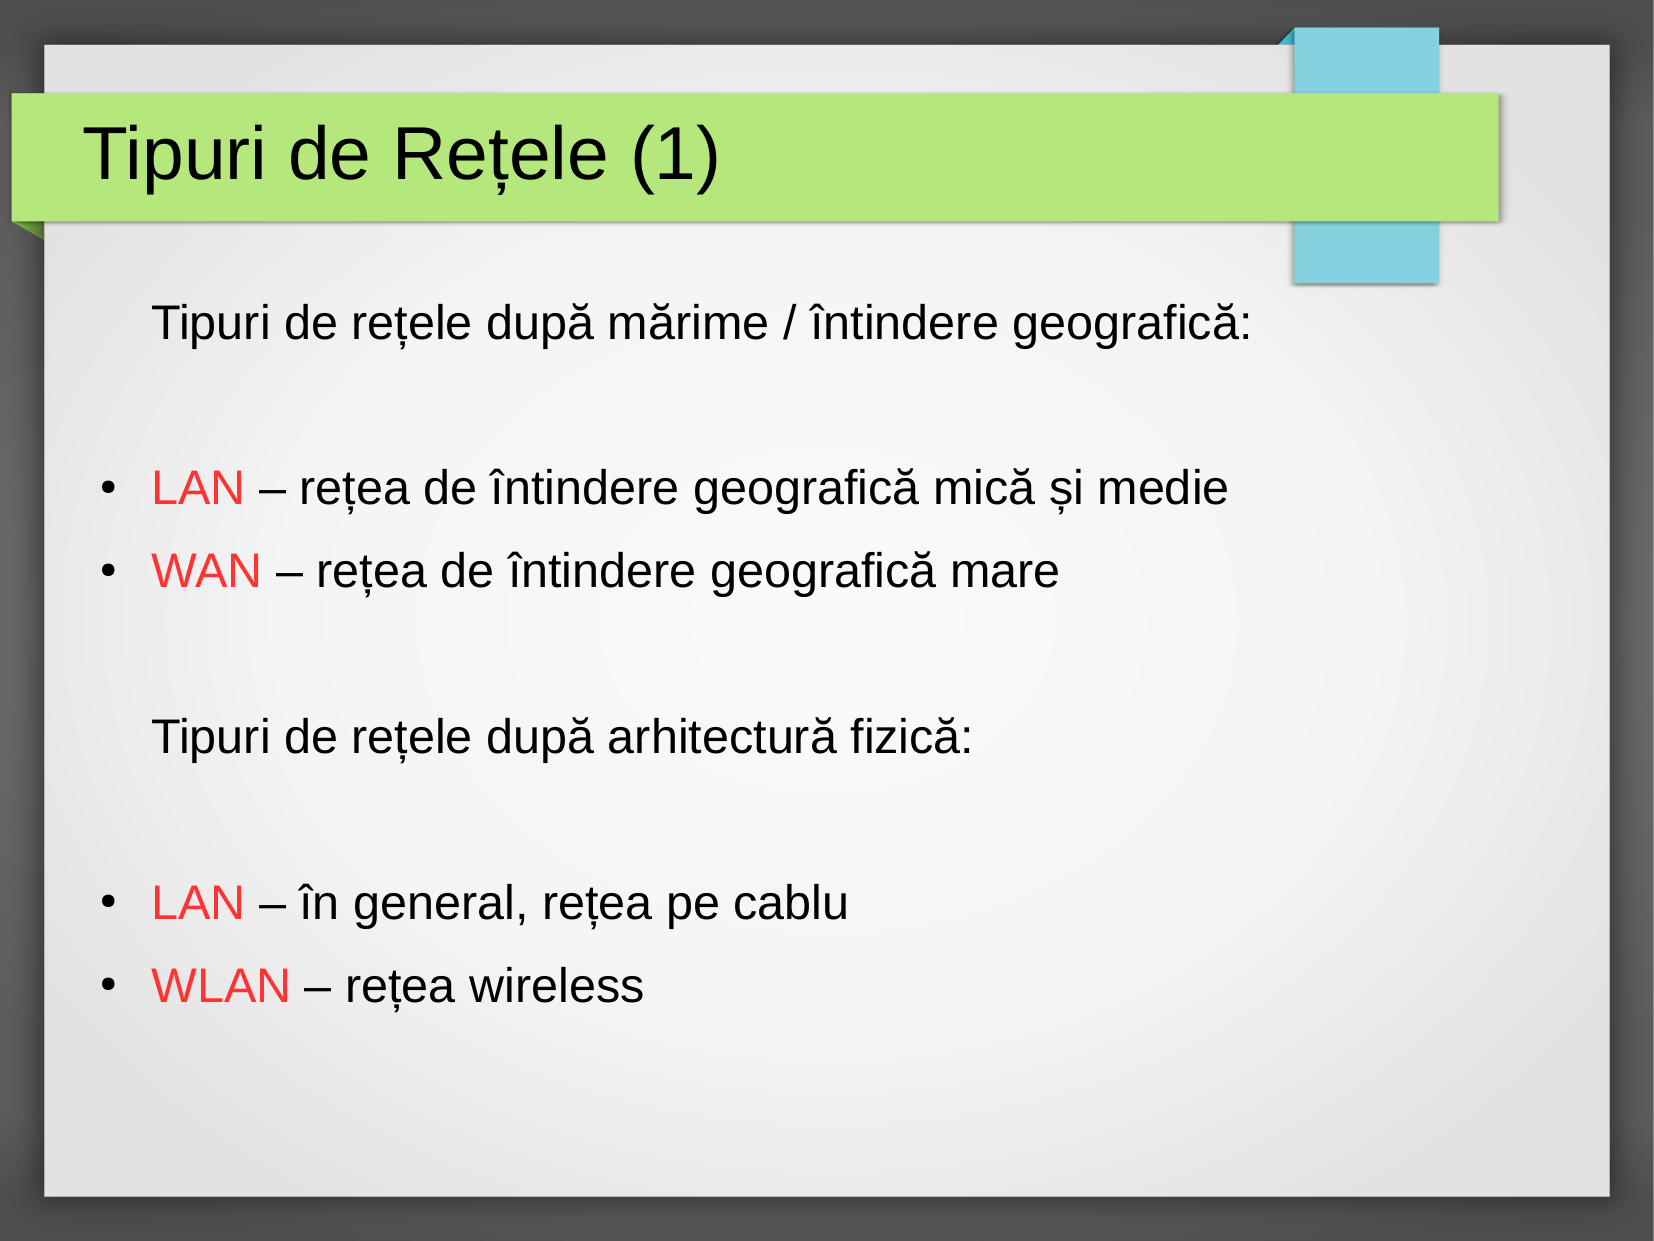

# Tipuri de Rețele (1)
Tipuri de rețele după mărime / întindere geografică:
LAN – rețea de întindere geografică mică și medie
WAN – rețea de întindere geografică mare
Tipuri de rețele după arhitectură fizică:
LAN – în general, rețea pe cablu
WLAN – rețea wireless